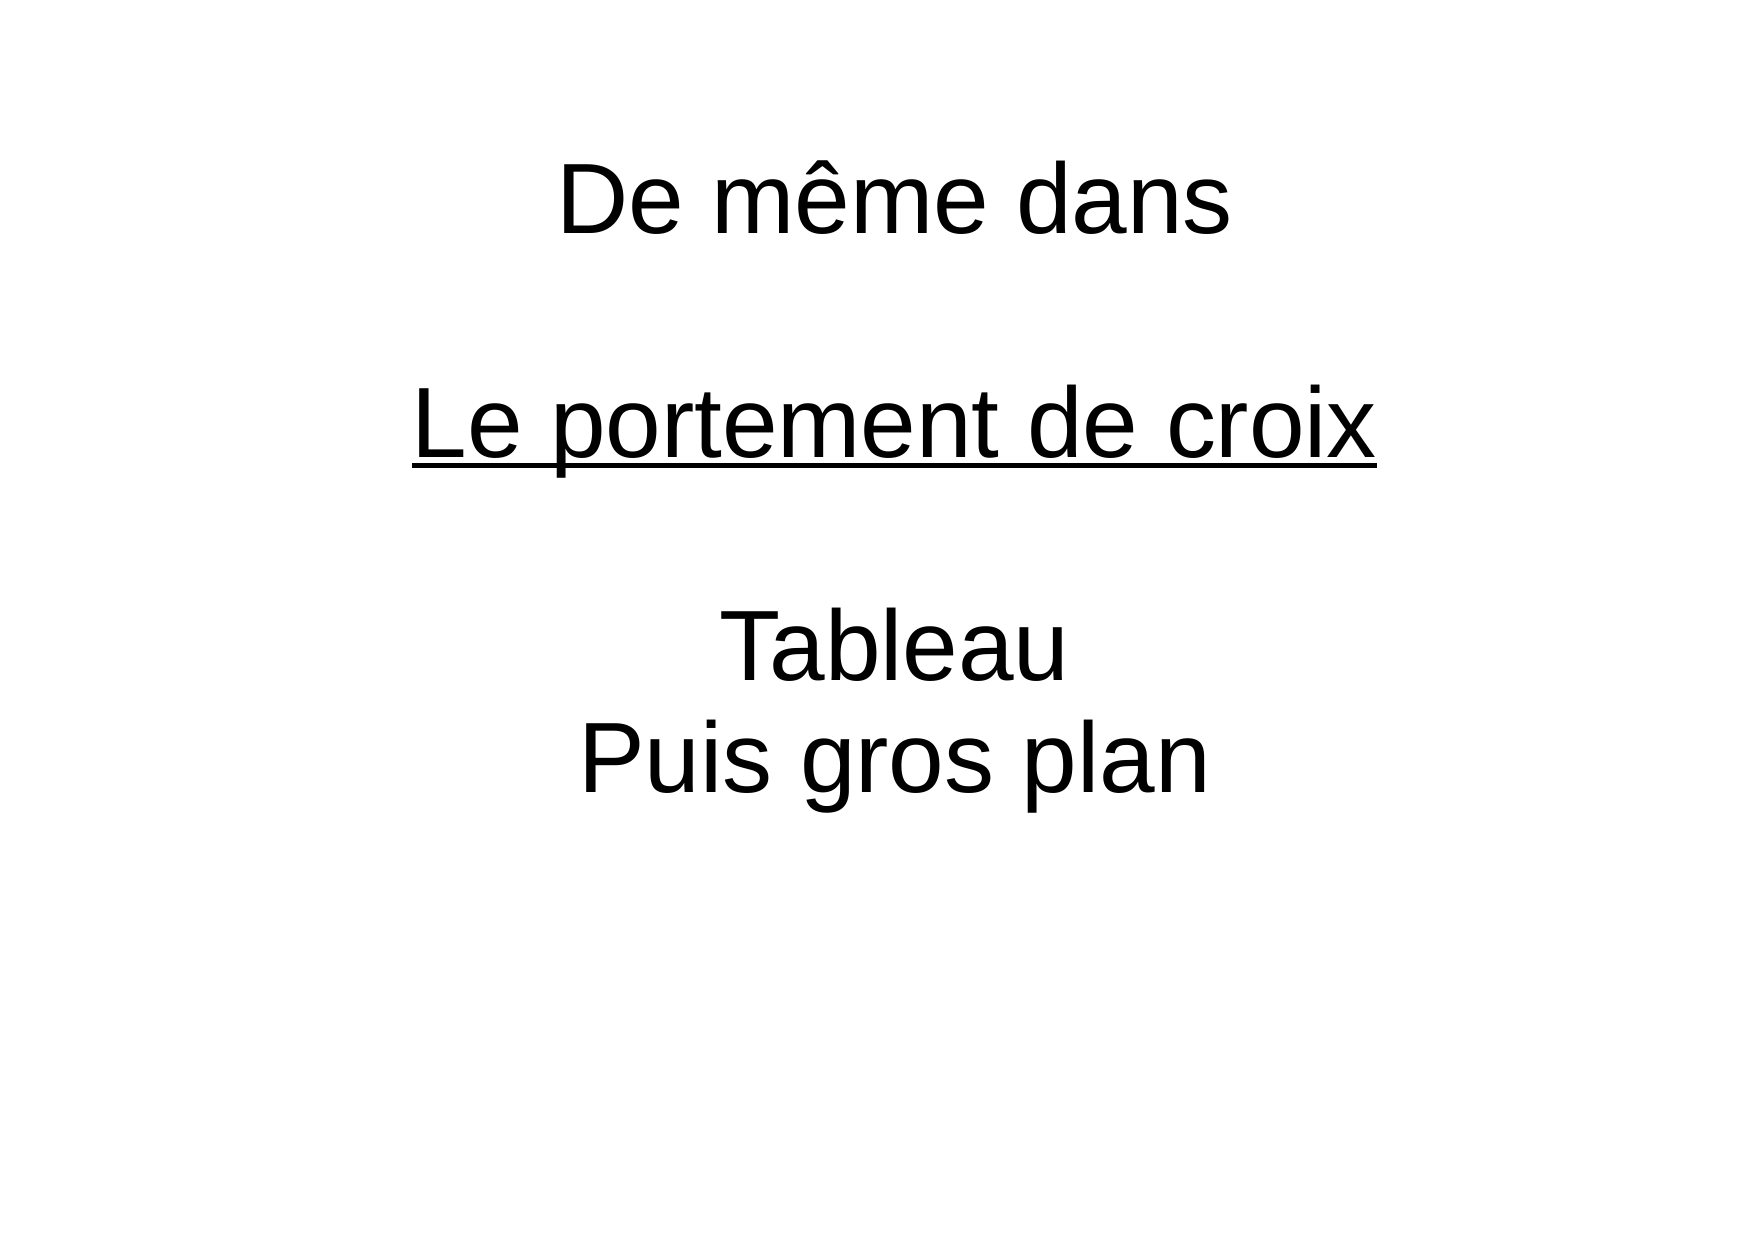

De même dans
Le portement de croix
Tableau
Puis gros plan